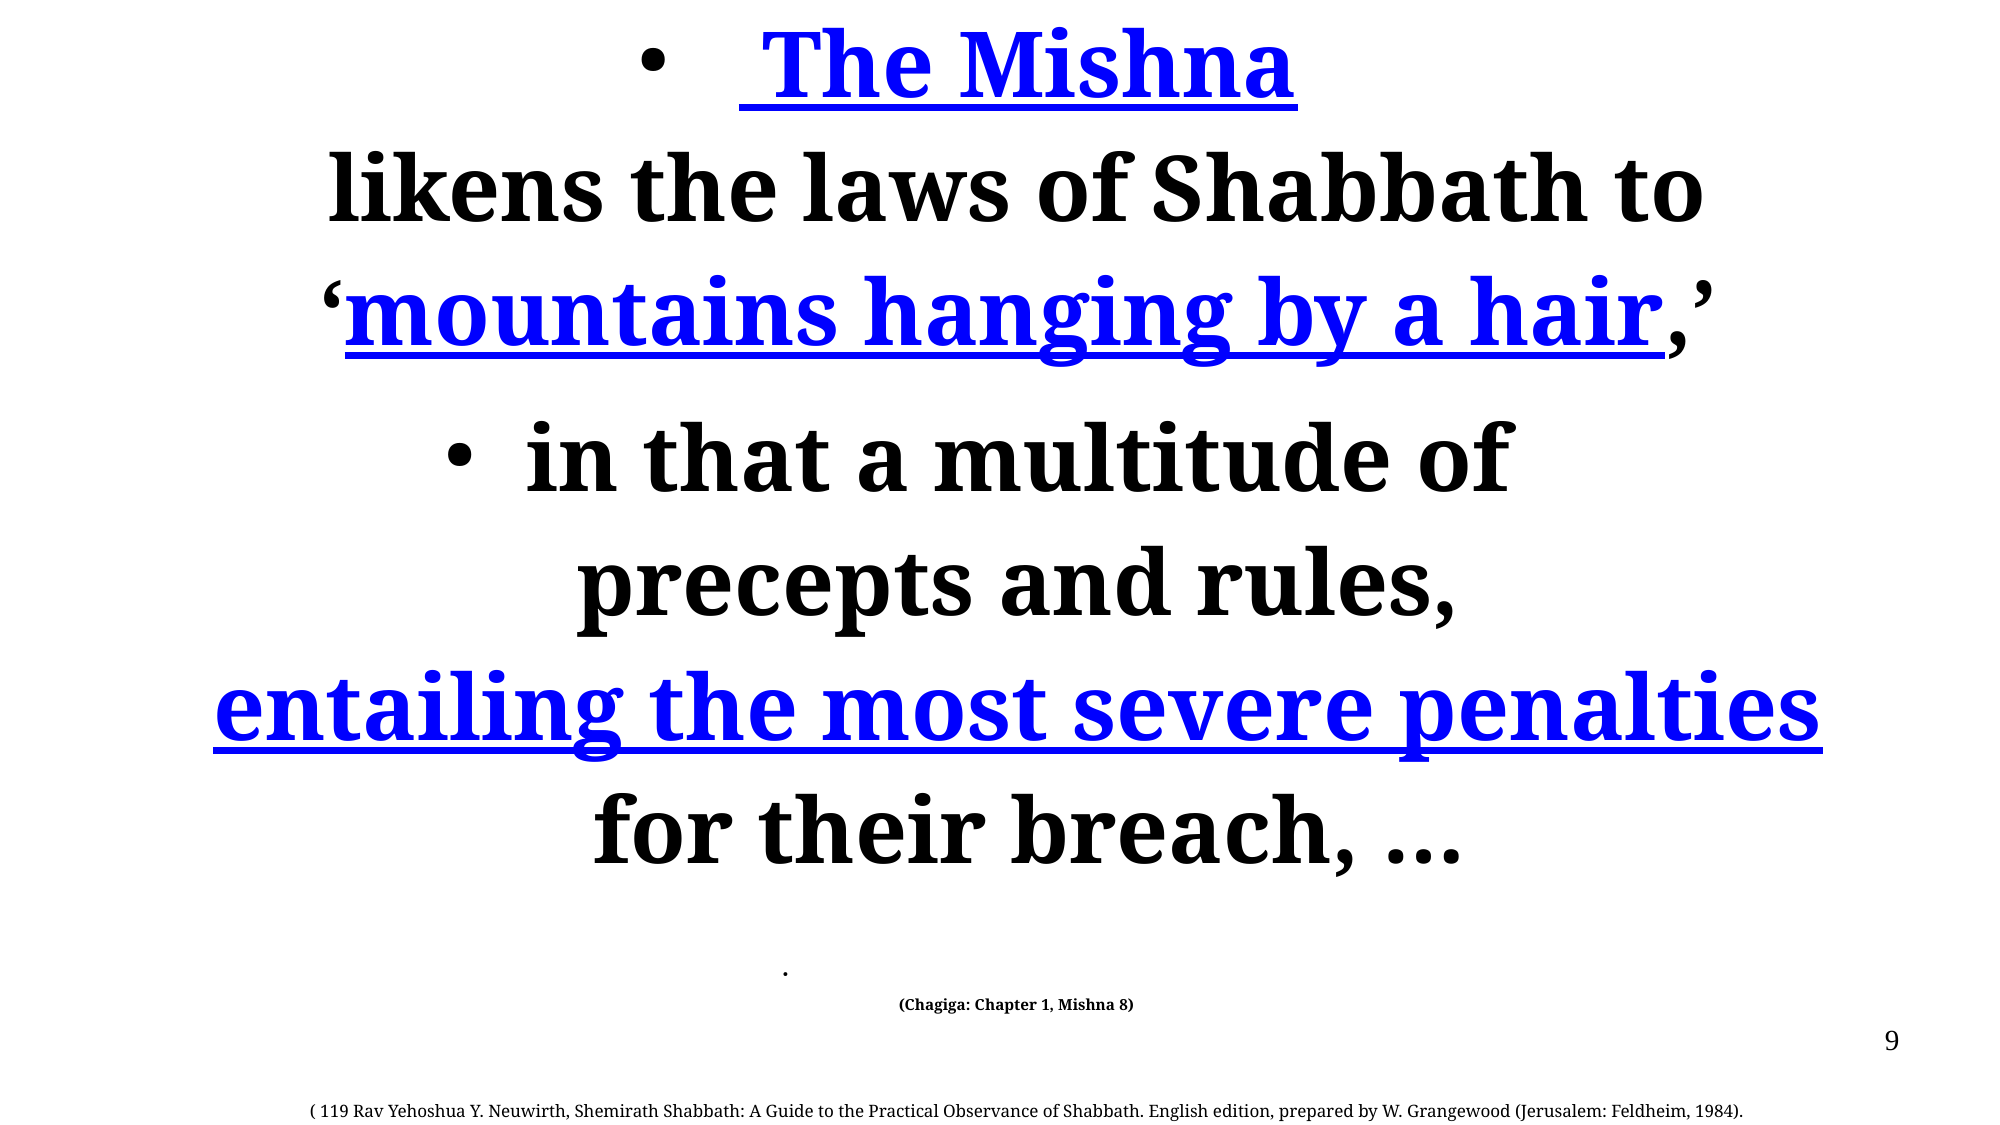

# The Mishna likens the laws of Shabbath to ‘mountains hanging by a hair,’
in that a multitude of
precepts and rules,
entailing the most severe penalties
for their breach, …
(Chagiga: Chapter 1, Mishna 8)
( 119 Rav Yehoshua Y. Neuwirth, Shemirath Shabbath: A Guide to the Practical Observance of Shabbath. English edition, prepared by W. Grangewood (Jerusalem: Feldheim, 1984).
9